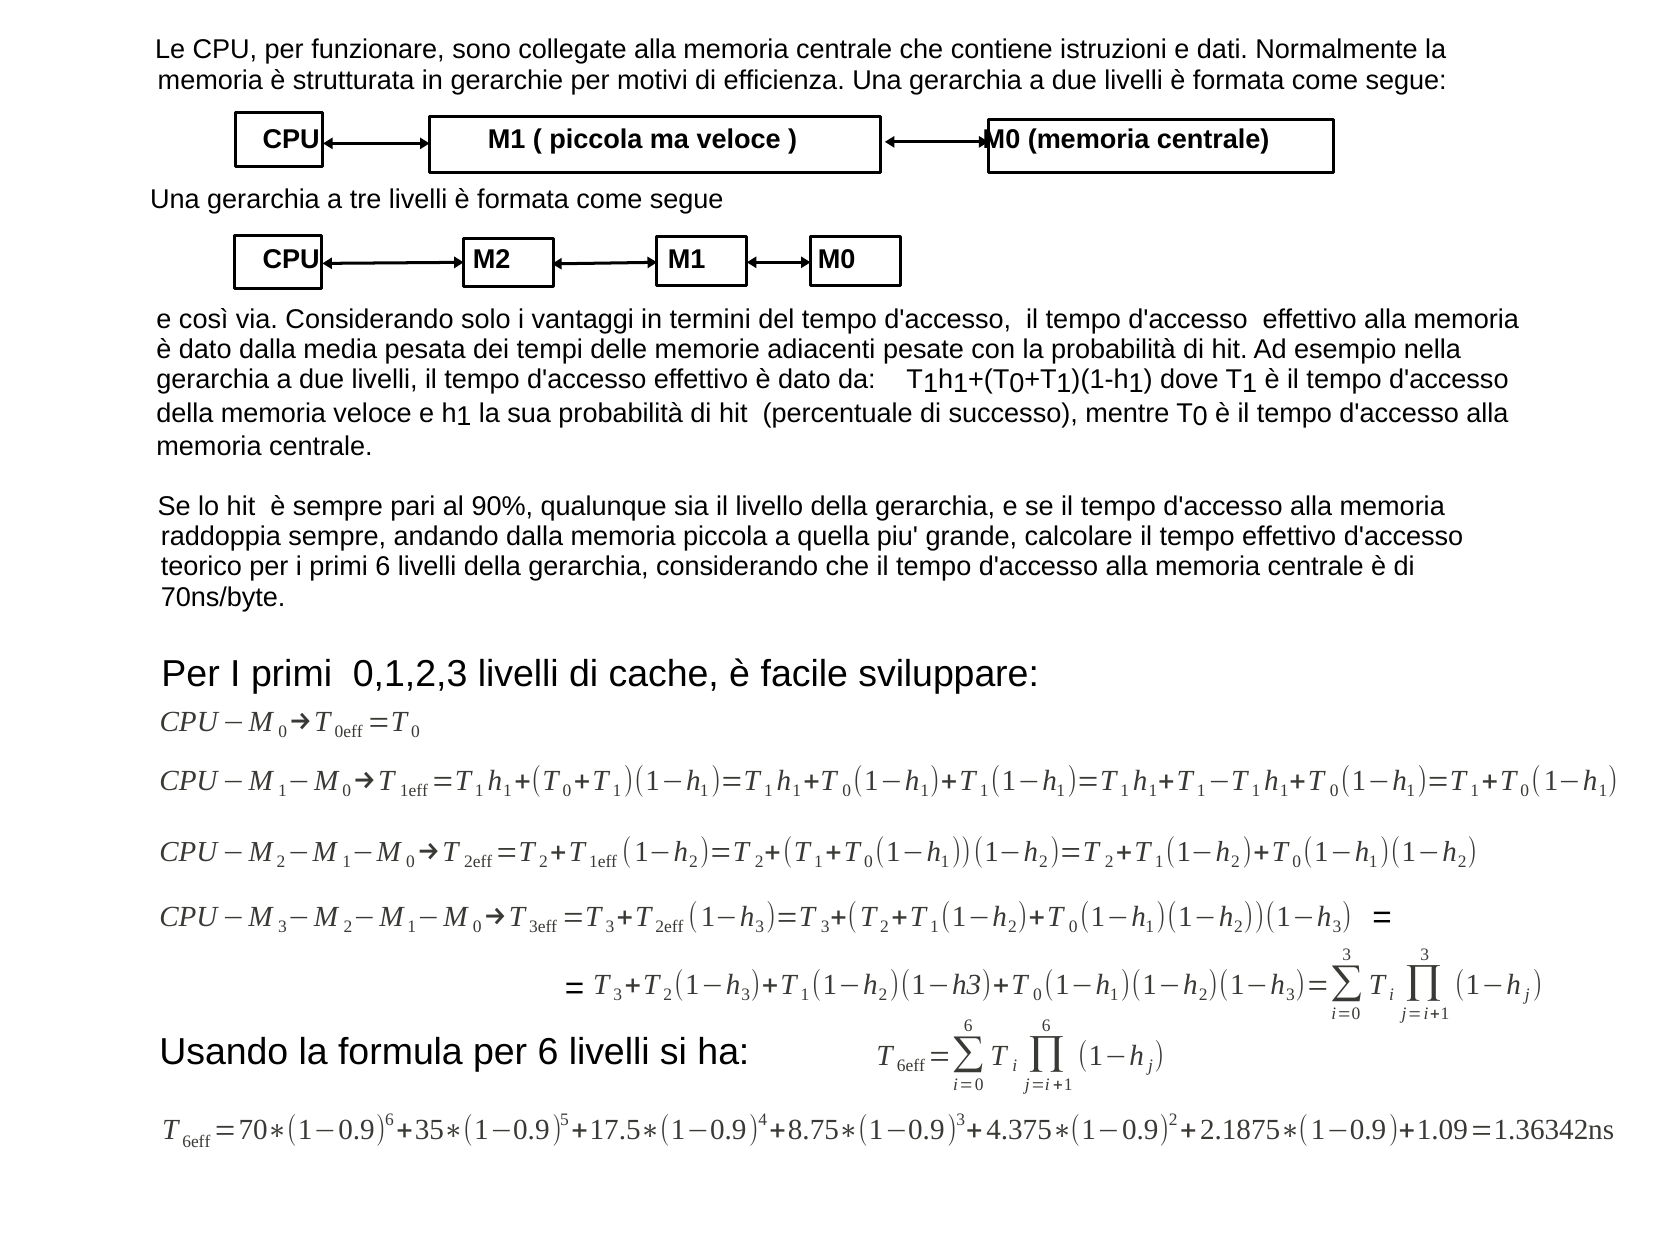

# Le CPU, per funzionare, sono collegate alla memoria centrale che contiene istruzioni e dati. Normalmente la memoria è strutturata in gerarchie per motivi di efficienza. Una gerarchia a due livelli è formata come segue:
 		 CPU 		 M1 ( piccola ma veloce )	 	 	M0 (memoria centrale)
 Una gerarchia a tre livelli è formata come segue
 	 CPU 		 M2 		 M1	 M0
e così via. Considerando solo i vantaggi in termini del tempo d'accesso, il tempo d'accesso effettivo alla memoria è dato dalla media pesata dei tempi delle memorie adiacenti pesate con la probabilità di hit. Ad esempio nella gerarchia a due livelli, il tempo d'accesso effettivo è dato da:	T1h1+(T0+T1)(1-h1) dove T1 è il tempo d'accesso della memoria veloce e h1 la sua probabilità di hit  (percentuale di successo), mentre T0 è il tempo d'accesso alla memoria centrale.
Se lo hit è sempre pari al 90%, qualunque sia il livello della gerarchia, e se il tempo d'accesso alla memoria raddoppia sempre, andando dalla memoria piccola a quella piu' grande, calcolare il tempo effettivo d'accesso teorico per i primi 6 livelli della gerarchia, considerando che il tempo d'accesso alla memoria centrale è di 70ns/byte.
Per I primi 0,1,2,3 livelli di cache, è facile sviluppare:
=
=
Usando la formula per 6 livelli si ha: